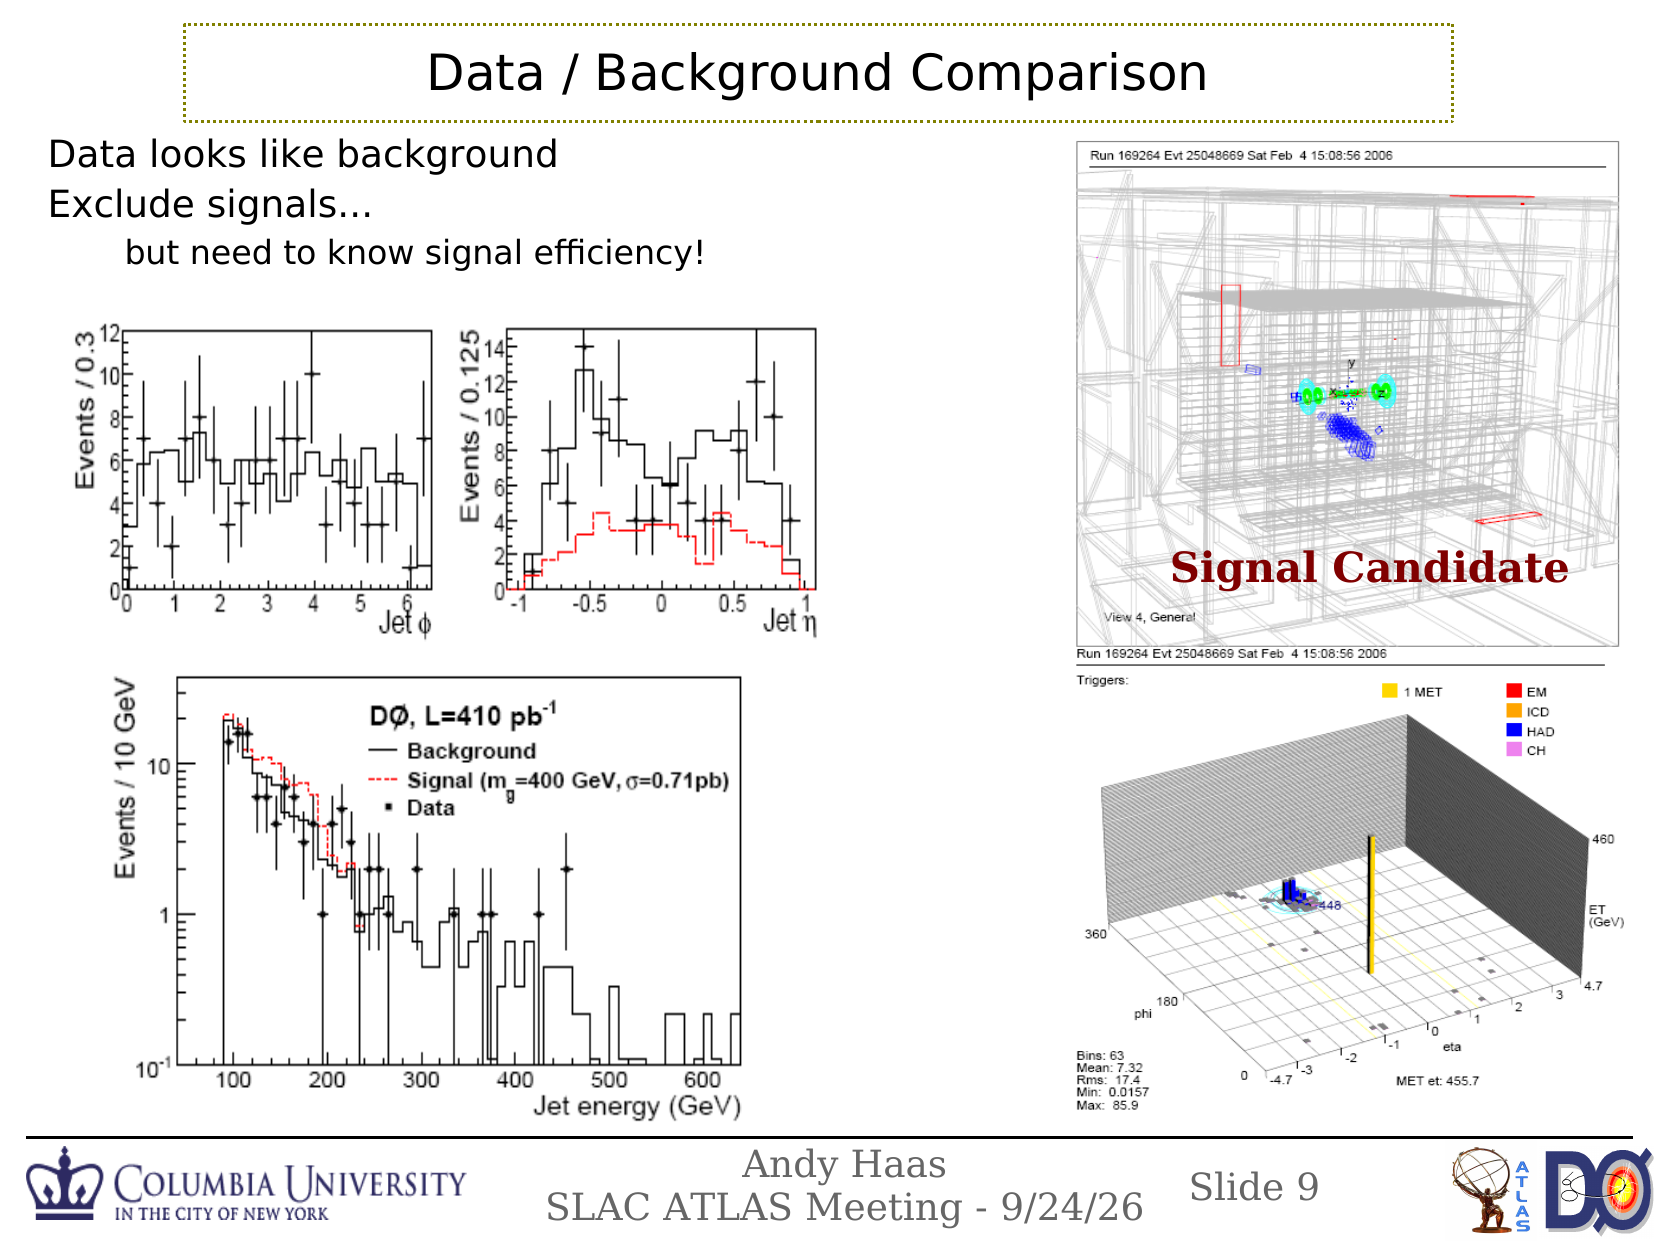

# Data / Background Comparison
Data looks like background
Exclude signals...
but need to know signal efficiency!
Signal Candidate